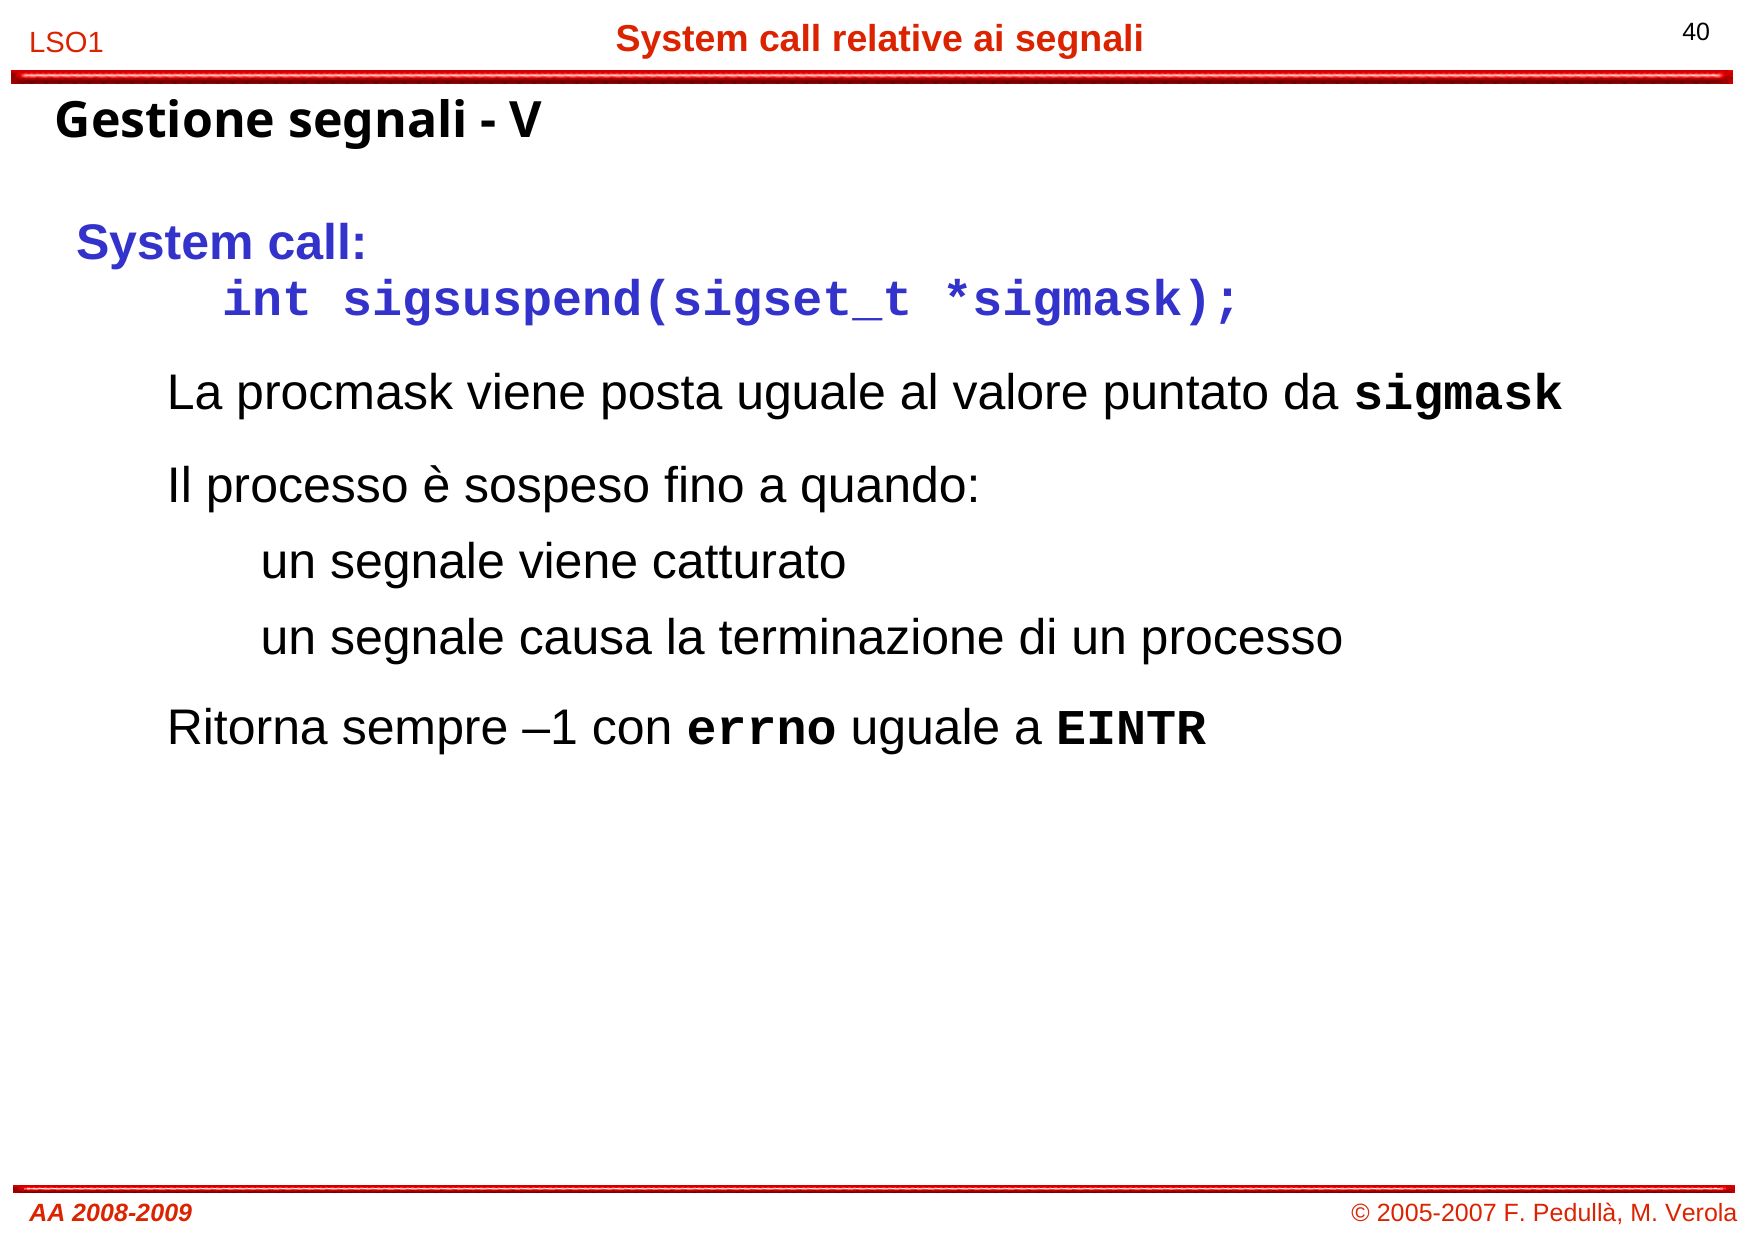

# Gestione segnali - V
System call:
	int sigsuspend(sigset_t *sigmask);
La procmask viene posta uguale al valore puntato da sigmask
Il processo è sospeso fino a quando:
un segnale viene catturato
un segnale causa la terminazione di un processo
Ritorna sempre –1 con errno uguale a EINTR